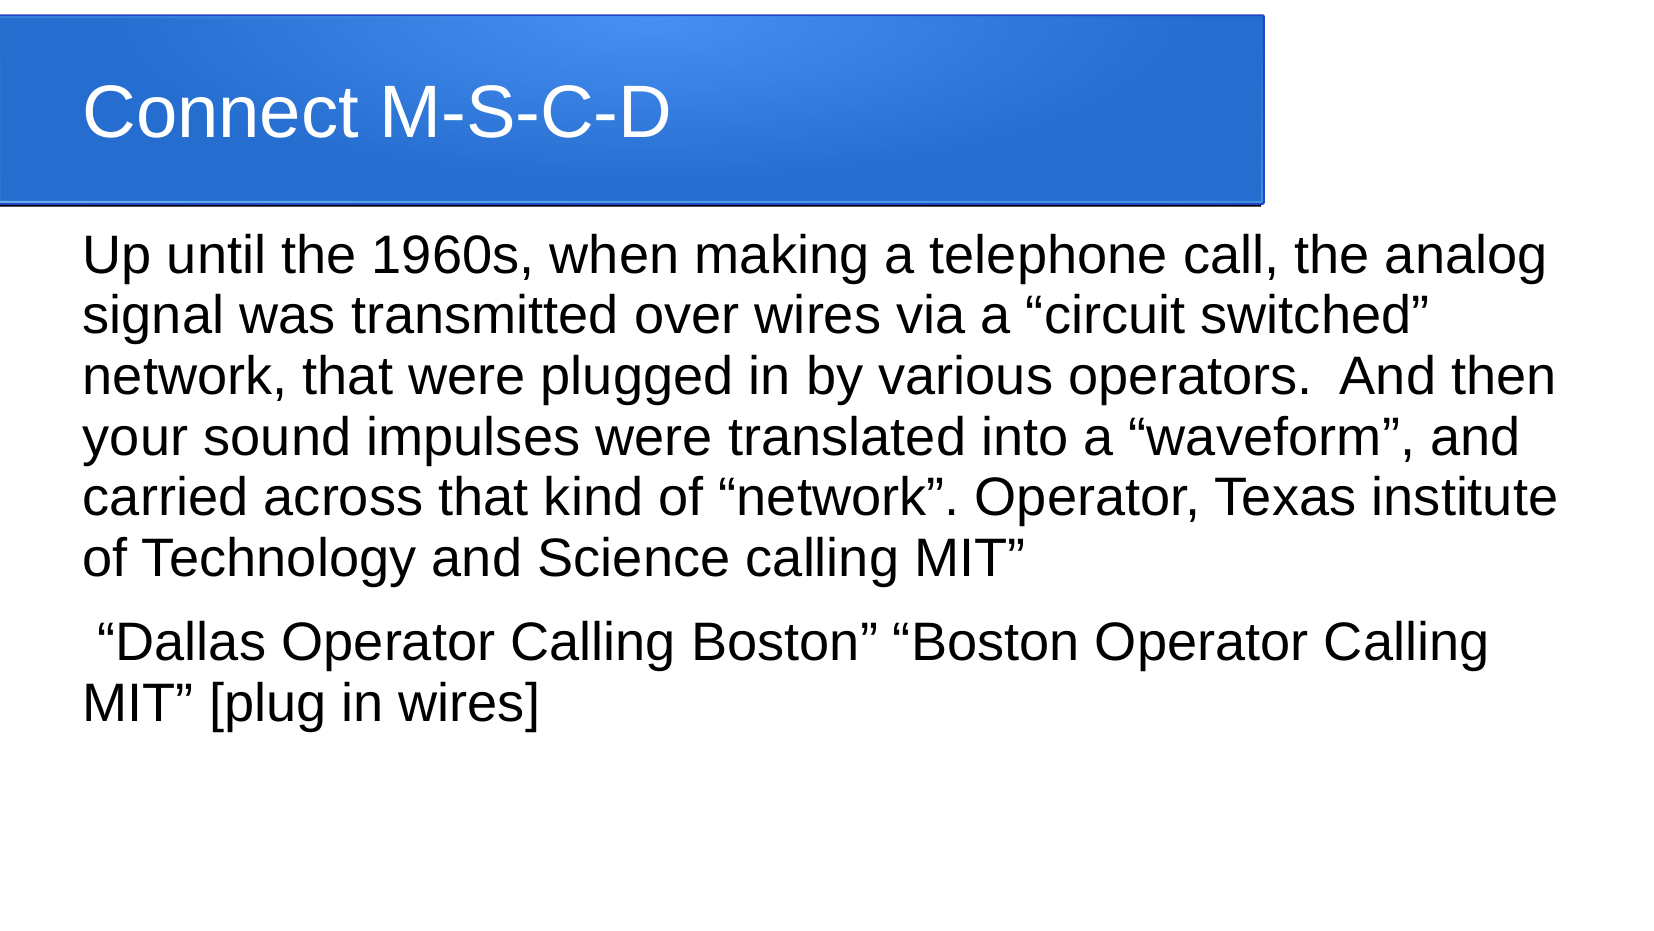

# Connect M-S-C-D
Up until the 1960s, when making a telephone call, the analog signal was transmitted over wires via a “circuit switched” network, that were plugged in by various operators. And then your sound impulses were translated into a “waveform”, and carried across that kind of “network”. Operator, Texas institute of Technology and Science calling MIT”
 “Dallas Operator Calling Boston” “Boston Operator Calling MIT” [plug in wires]